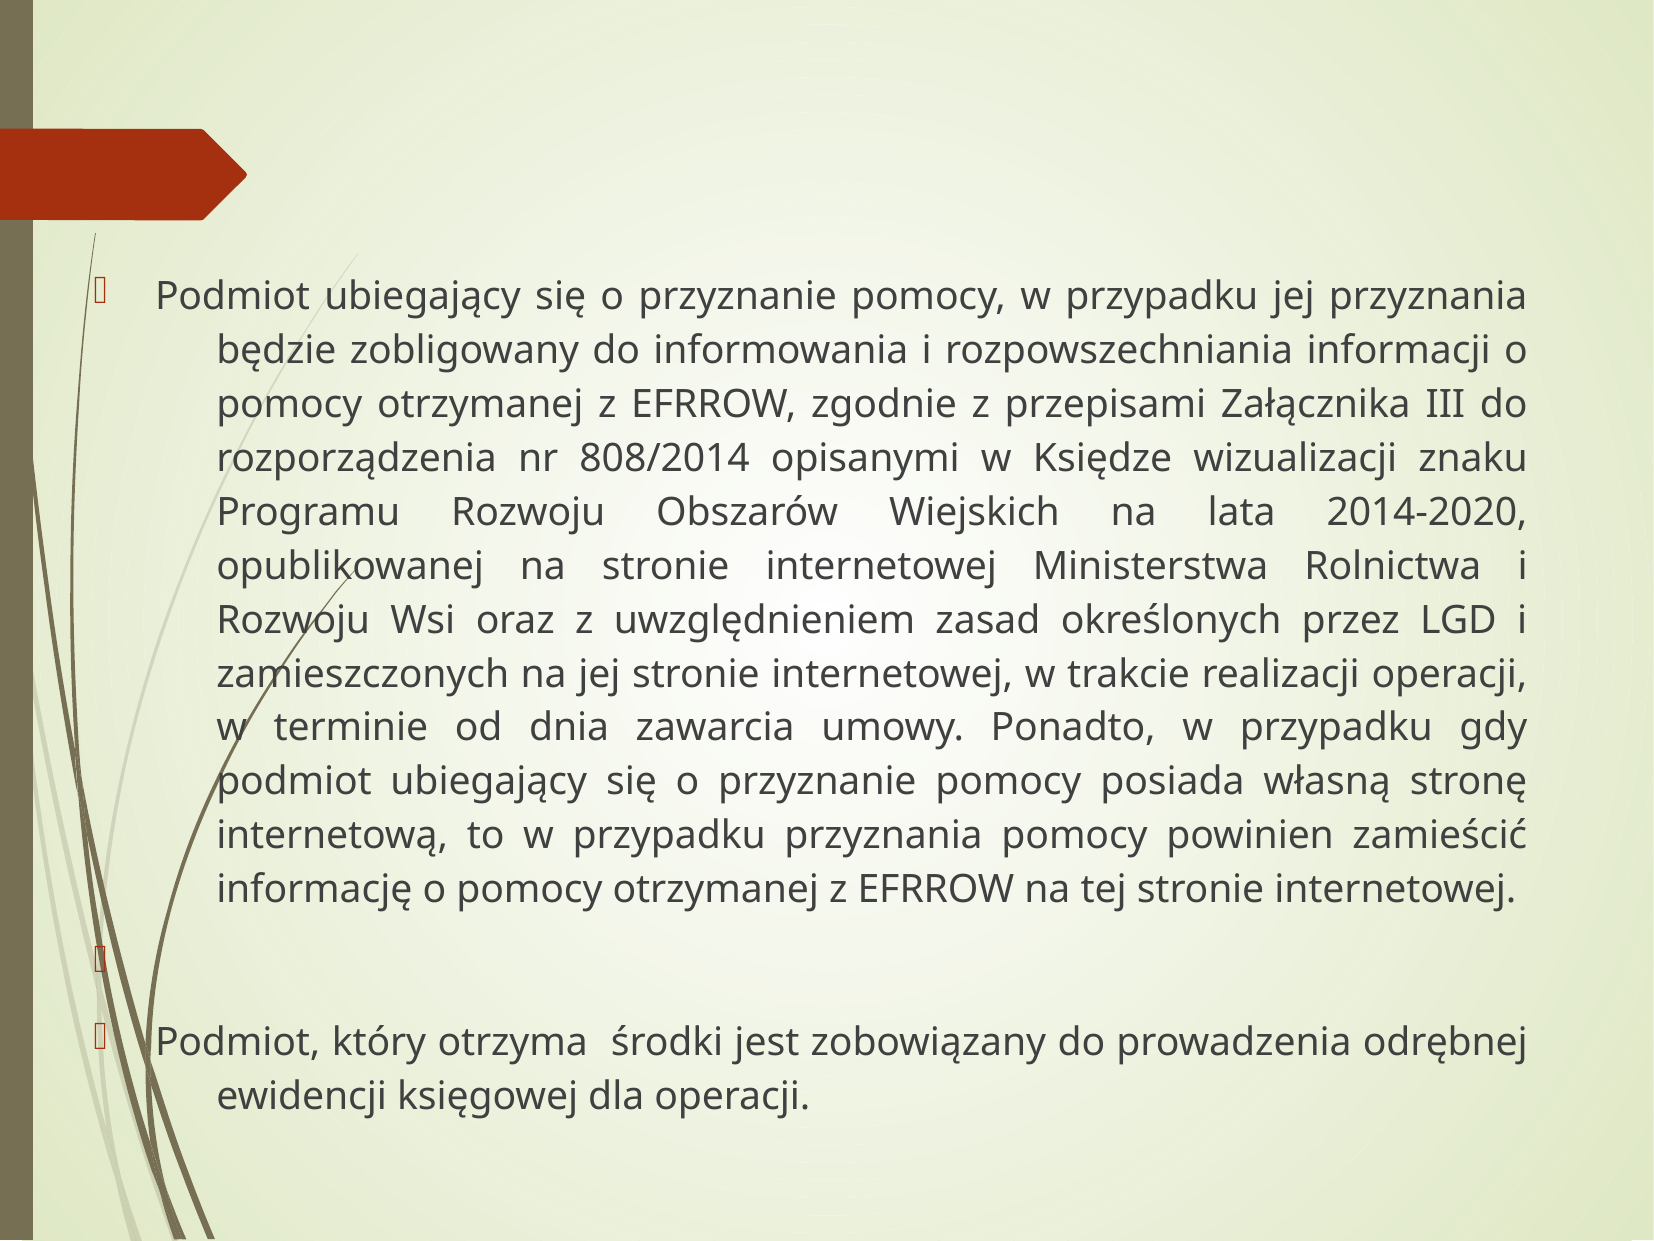

# Podmiot ubiegający się o przyznanie pomocy, w przypadku jej przyznania będzie zobligowany do informowania i rozpowszechniania informacji o pomocy otrzymanej z EFRROW, zgodnie z przepisami Załącznika III do rozporządzenia nr 808/2014 opisanymi w Księdze wizualizacji znaku Programu Rozwoju Obszarów Wiejskich na lata 2014-2020, opublikowanej na stronie internetowej Ministerstwa Rolnictwa i Rozwoju Wsi oraz z uwzględnieniem zasad określonych przez LGD i zamieszczonych na jej stronie internetowej, w trakcie realizacji operacji, w terminie od dnia zawarcia umowy. Ponadto, w przypadku gdy podmiot ubiegający się o przyznanie pomocy posiada własną stronę internetową, to w przypadku przyznania pomocy powinien zamieścić informację o pomocy otrzymanej z EFRROW na tej stronie internetowej.
Podmiot, który otrzyma środki jest zobowiązany do prowadzenia odrębnej ewidencji księgowej dla operacji.